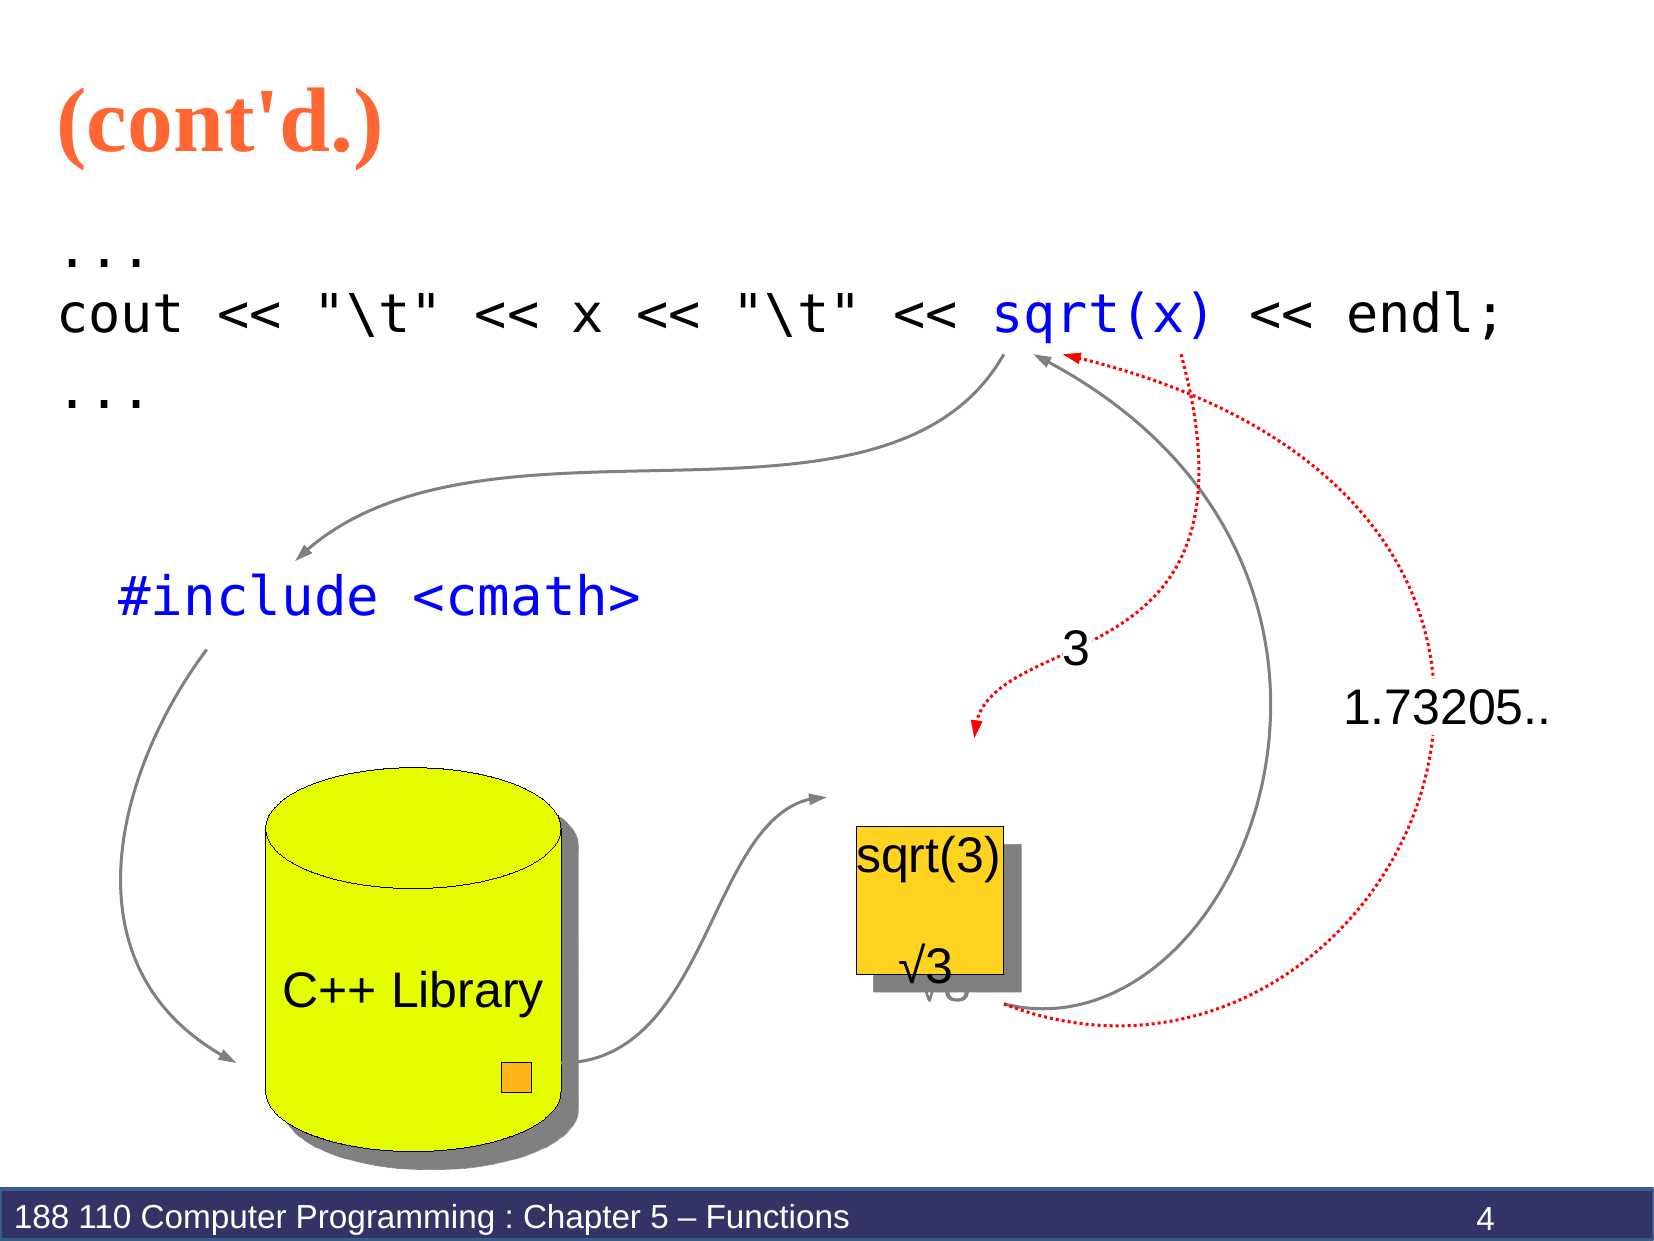

# (cont'd.)
...
cout << "\t" << x << "\t" << sqrt(x) << endl;
...
#include <cmath>
3
1.73205..
C++ Library
sqrt(3)
 √3